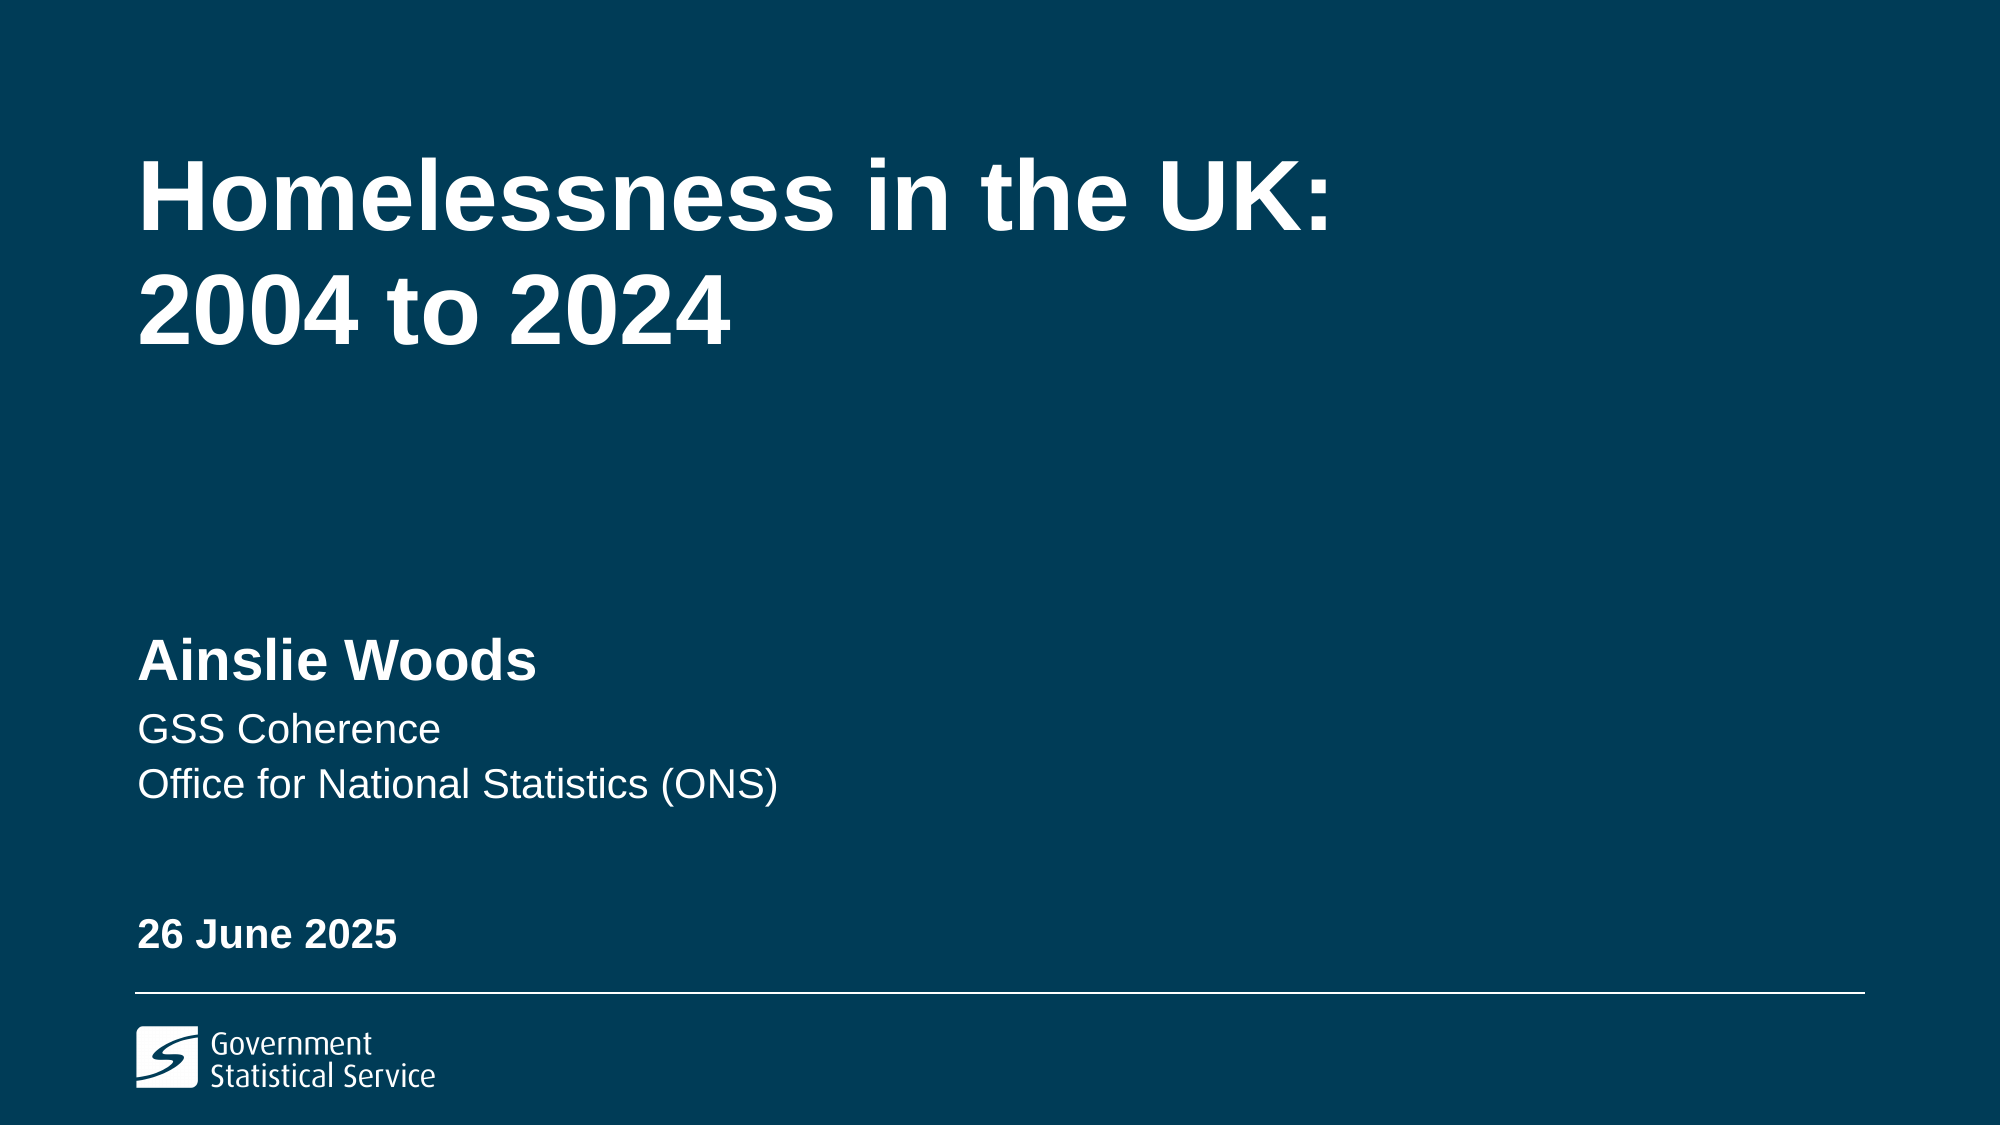

# Homelessness in the UK: 2004 to 2024
Ainslie Woods
GSS Coherence
Office for National Statistics (ONS)
26 June 2025